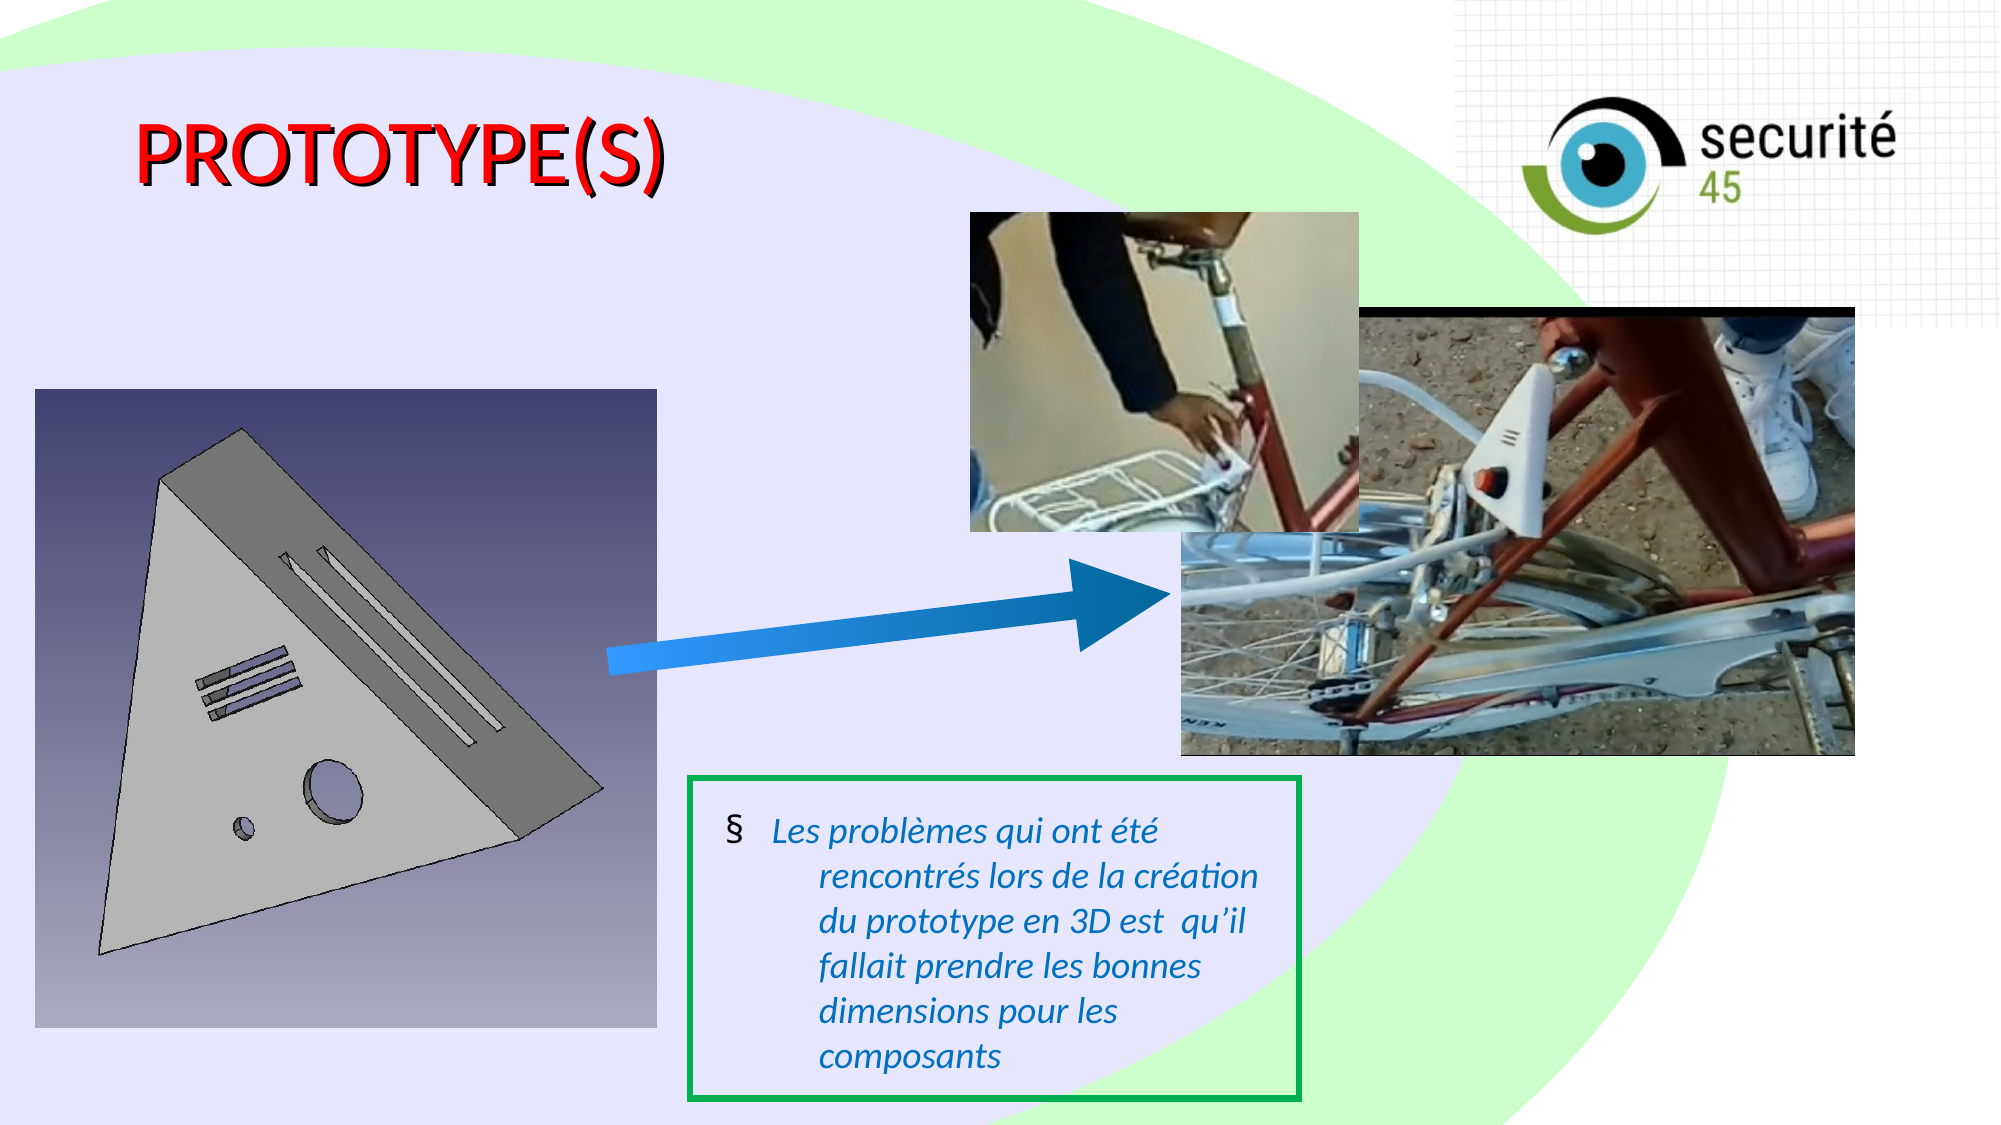

PROTOTYPE(S)
Les problèmes qui ont été rencontrés lors de la création du prototype en 3D est qu’il fallait prendre les bonnes dimensions pour les composants